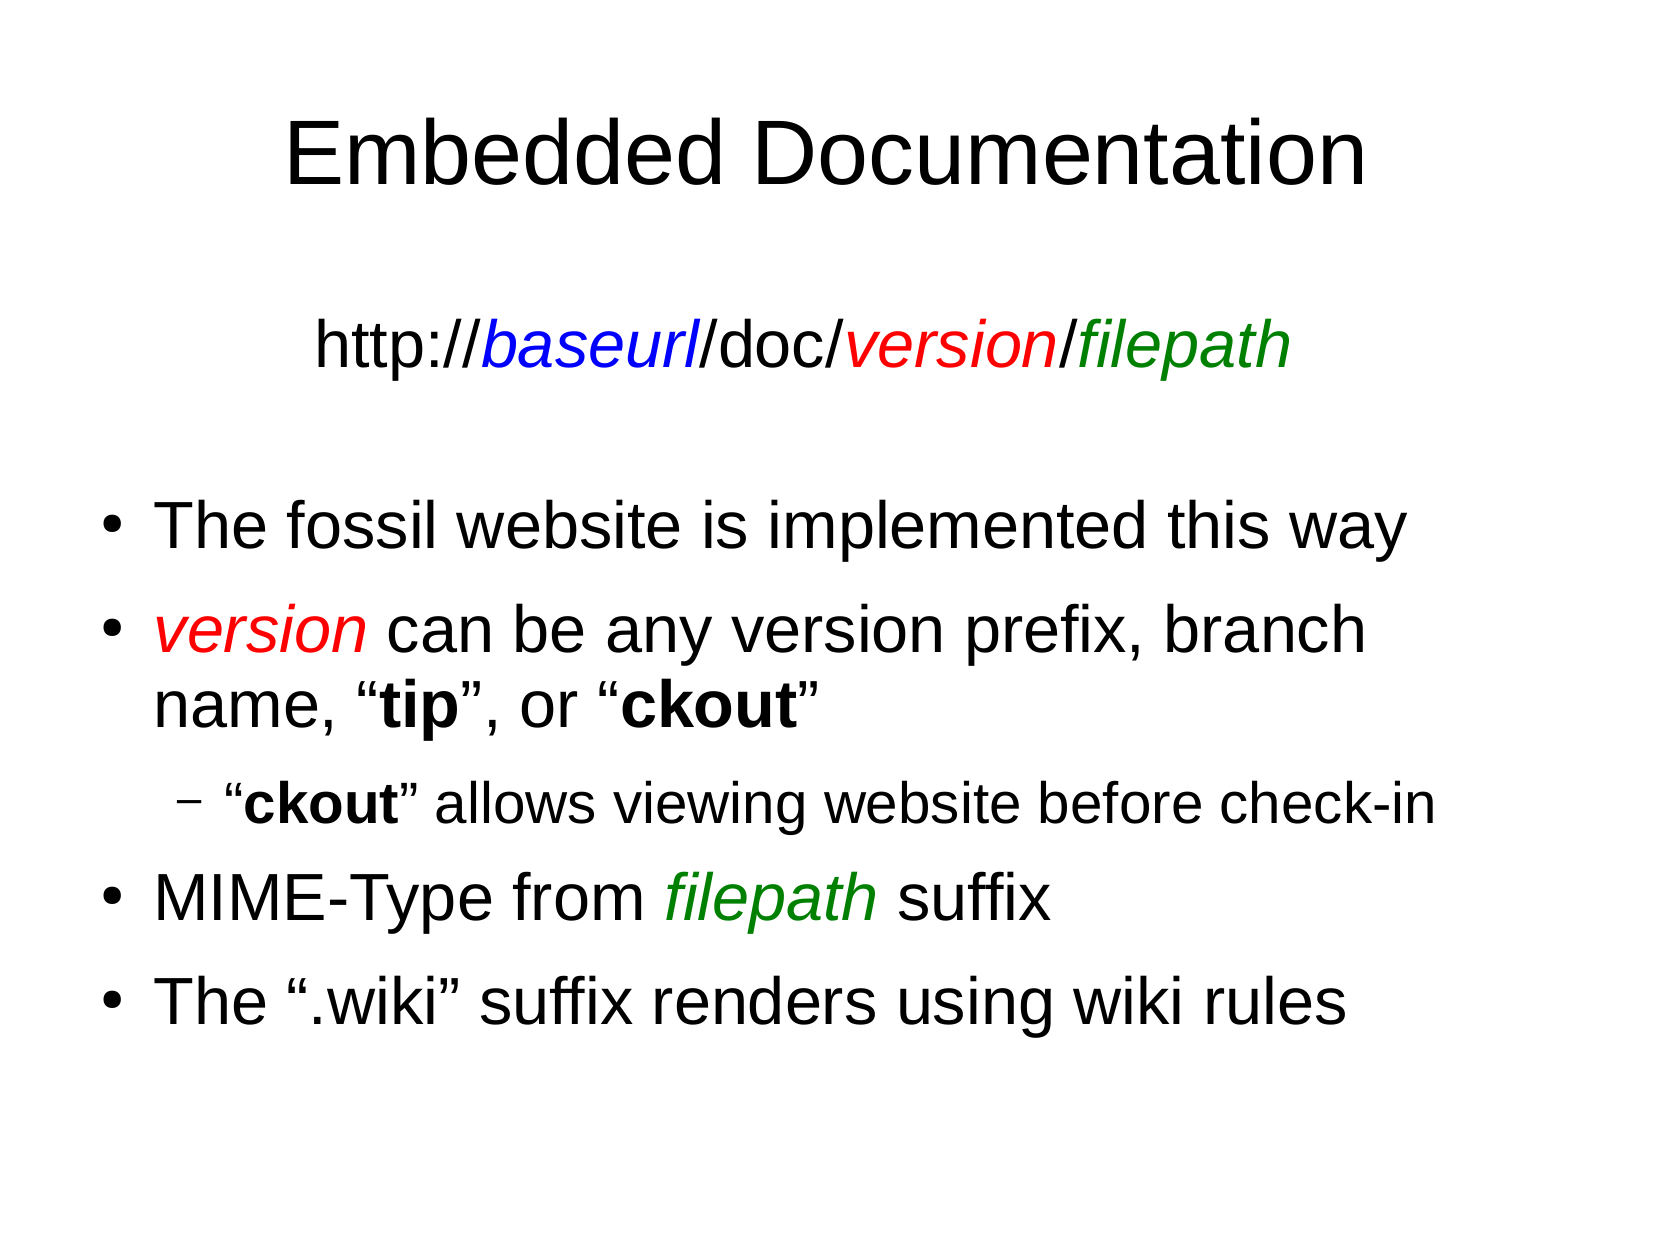

# Embedded Documentation
http://baseurl/doc/version/filepath
The fossil website is implemented this way
version can be any version prefix, branch name, “tip”, or “ckout”
“ckout” allows viewing website before check-in
MIME-Type from filepath suffix
The “.wiki” suffix renders using wiki rules